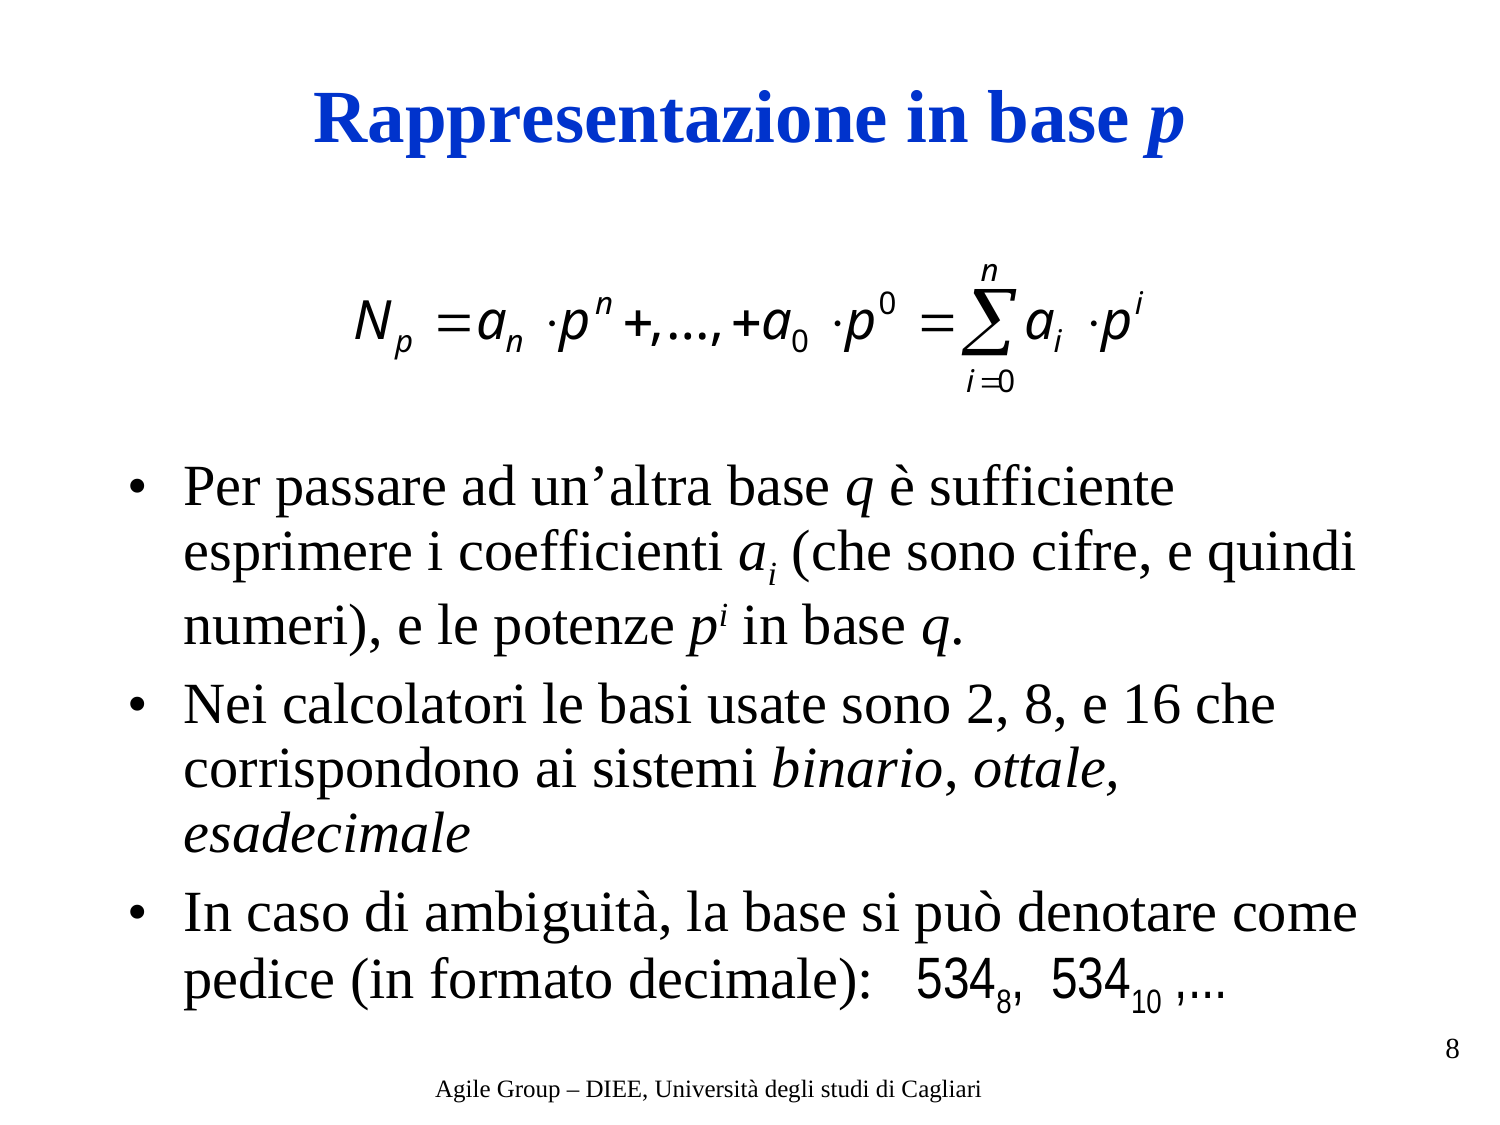

# Rappresentazione in base p
Per passare ad un’altra base q è sufficiente esprimere i coefficienti ai (che sono cifre, e quindi numeri), e le potenze pi in base q.
Nei calcolatori le basi usate sono 2, 8, e 16 che corrispondono ai sistemi binario, ottale, esadecimale
In caso di ambiguità, la base si può denotare come pedice (in formato decimale): 5348, 53410 ,...
8